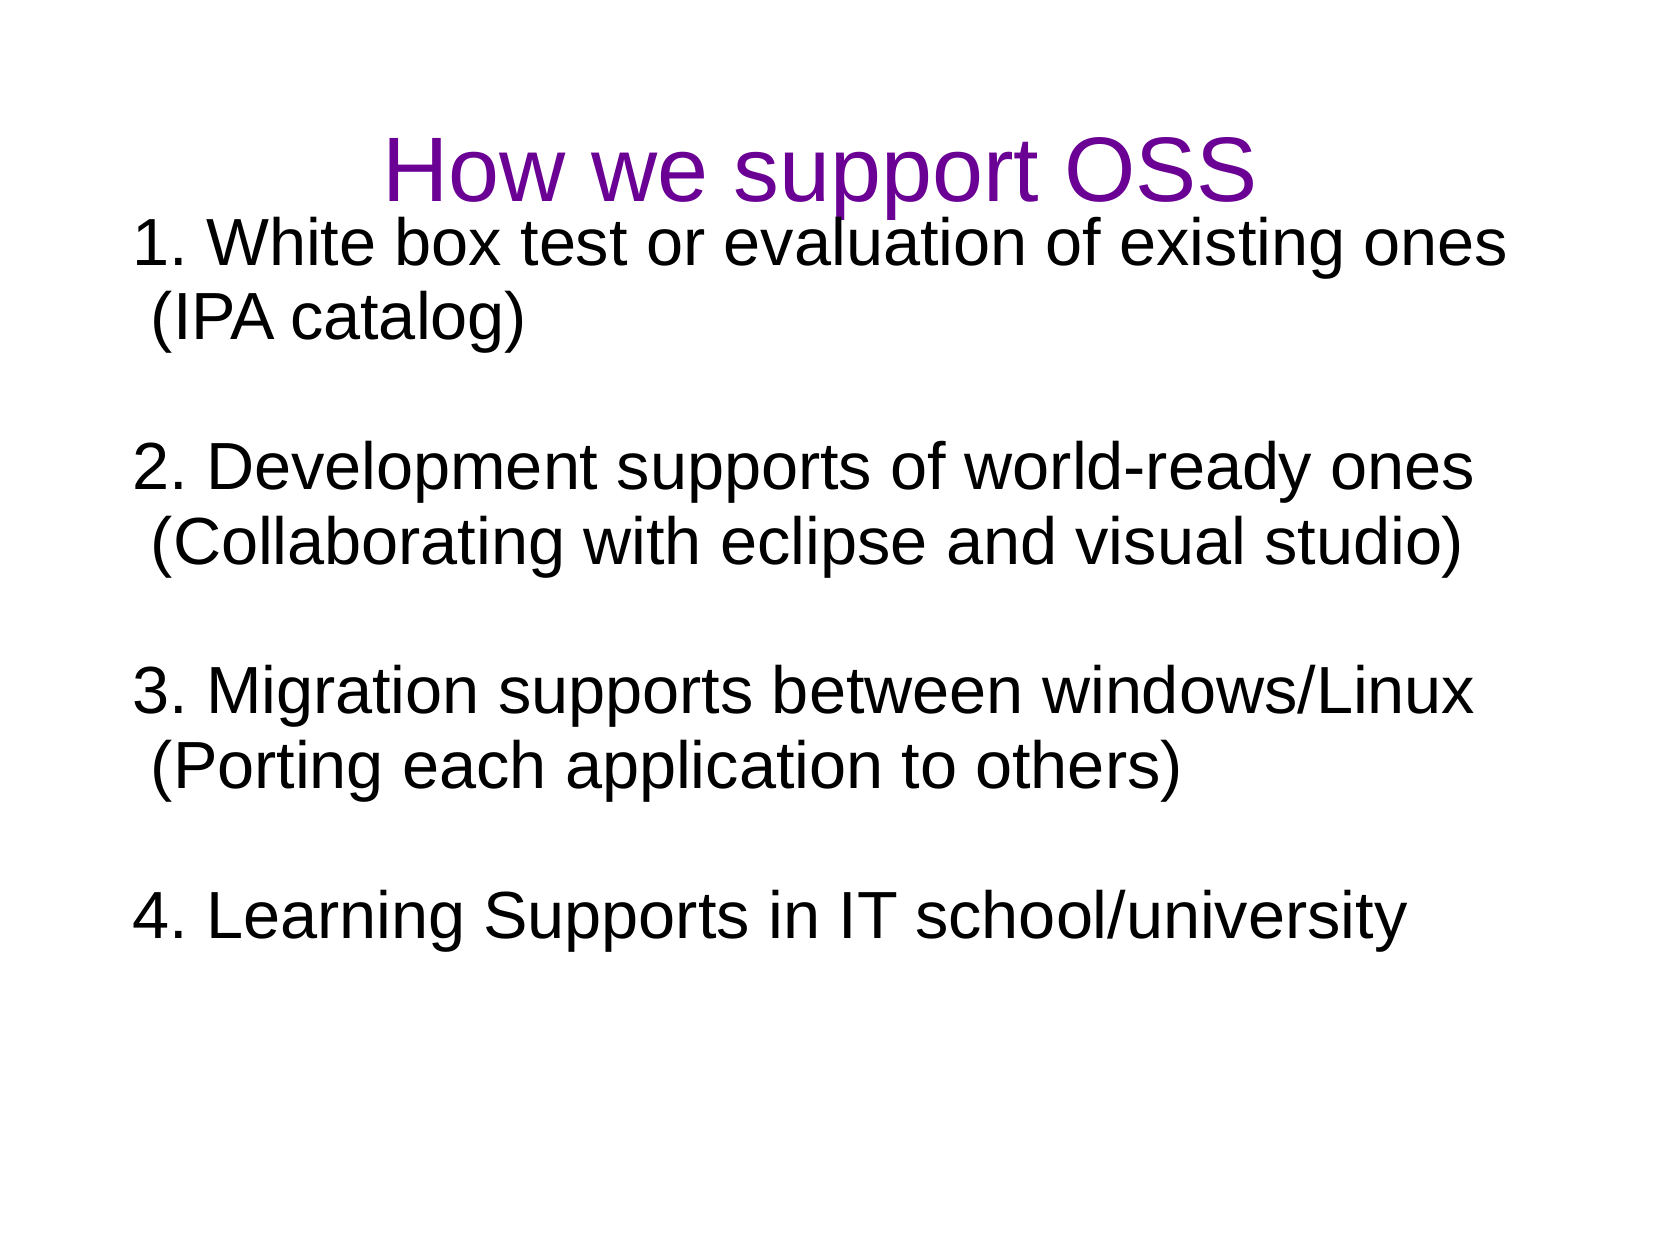

# How we support OSS
 1. White box test or evaluation of existing ones
 (IPA catalog)
 2. Development supports of world-ready ones
 (Collaborating with eclipse and visual studio)
 3. Migration supports between windows/Linux
 (Porting each application to others)
 4. Learning Supports in IT school/university